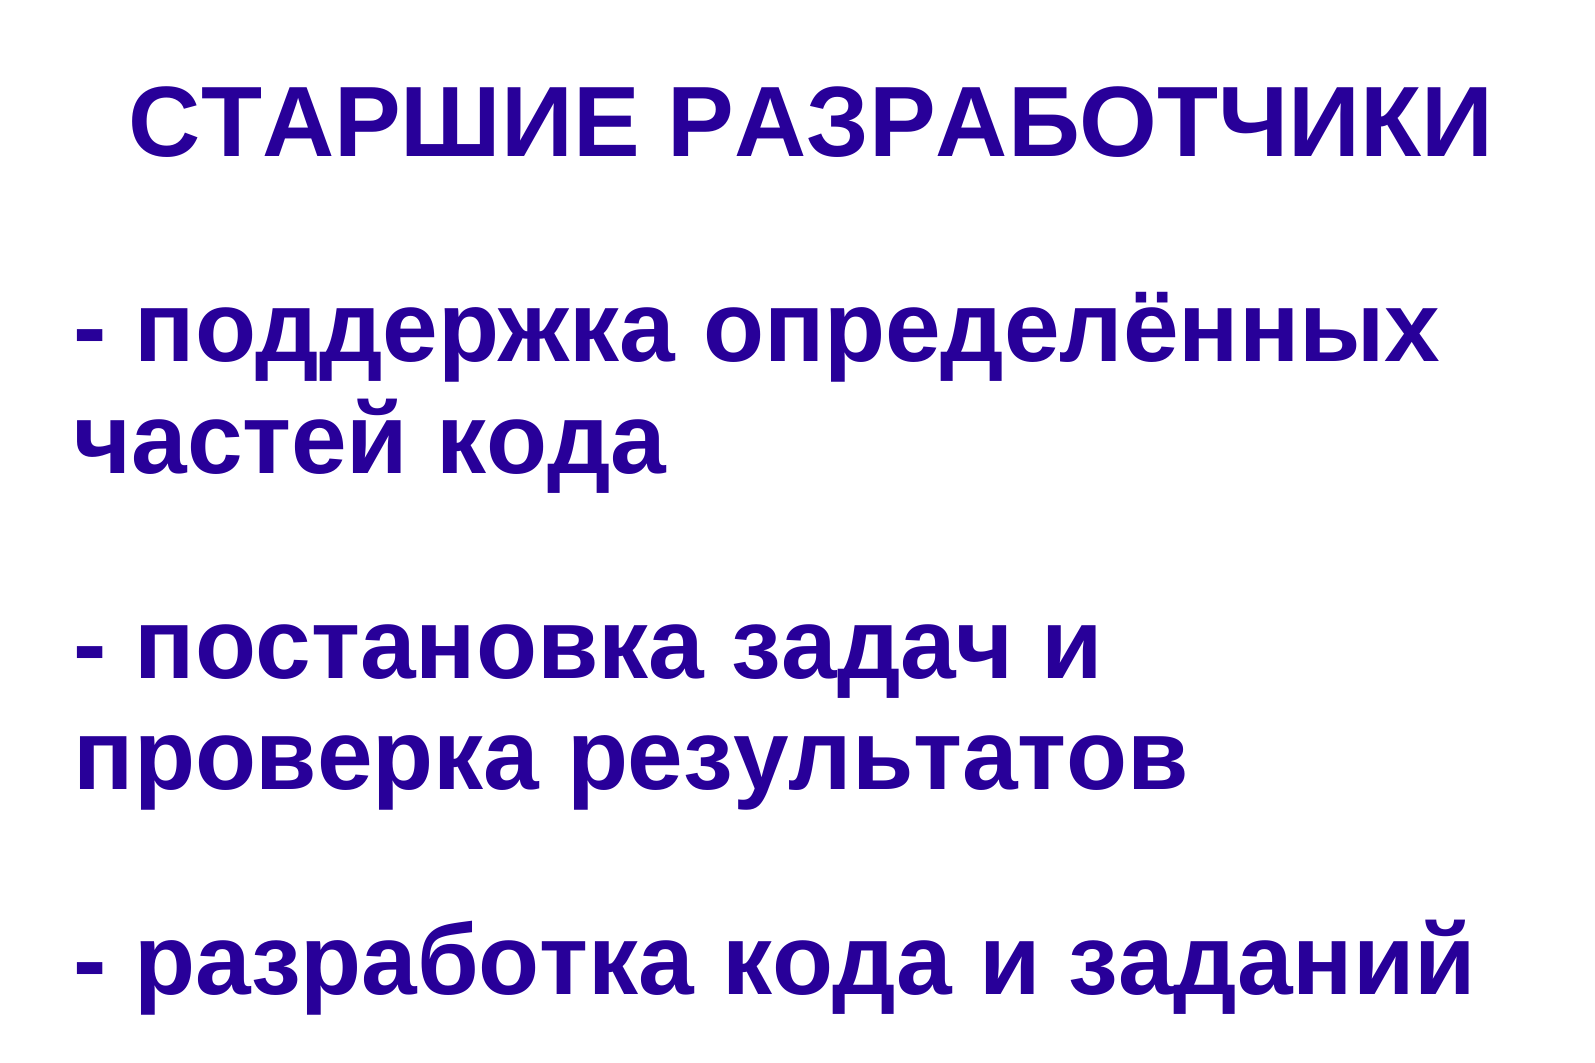

СТАРШИЕ РАЗРАБОТЧИКИ
- поддержка определённых частей кода
- постановка задач и проверка результатов
- разработка кода и заданий